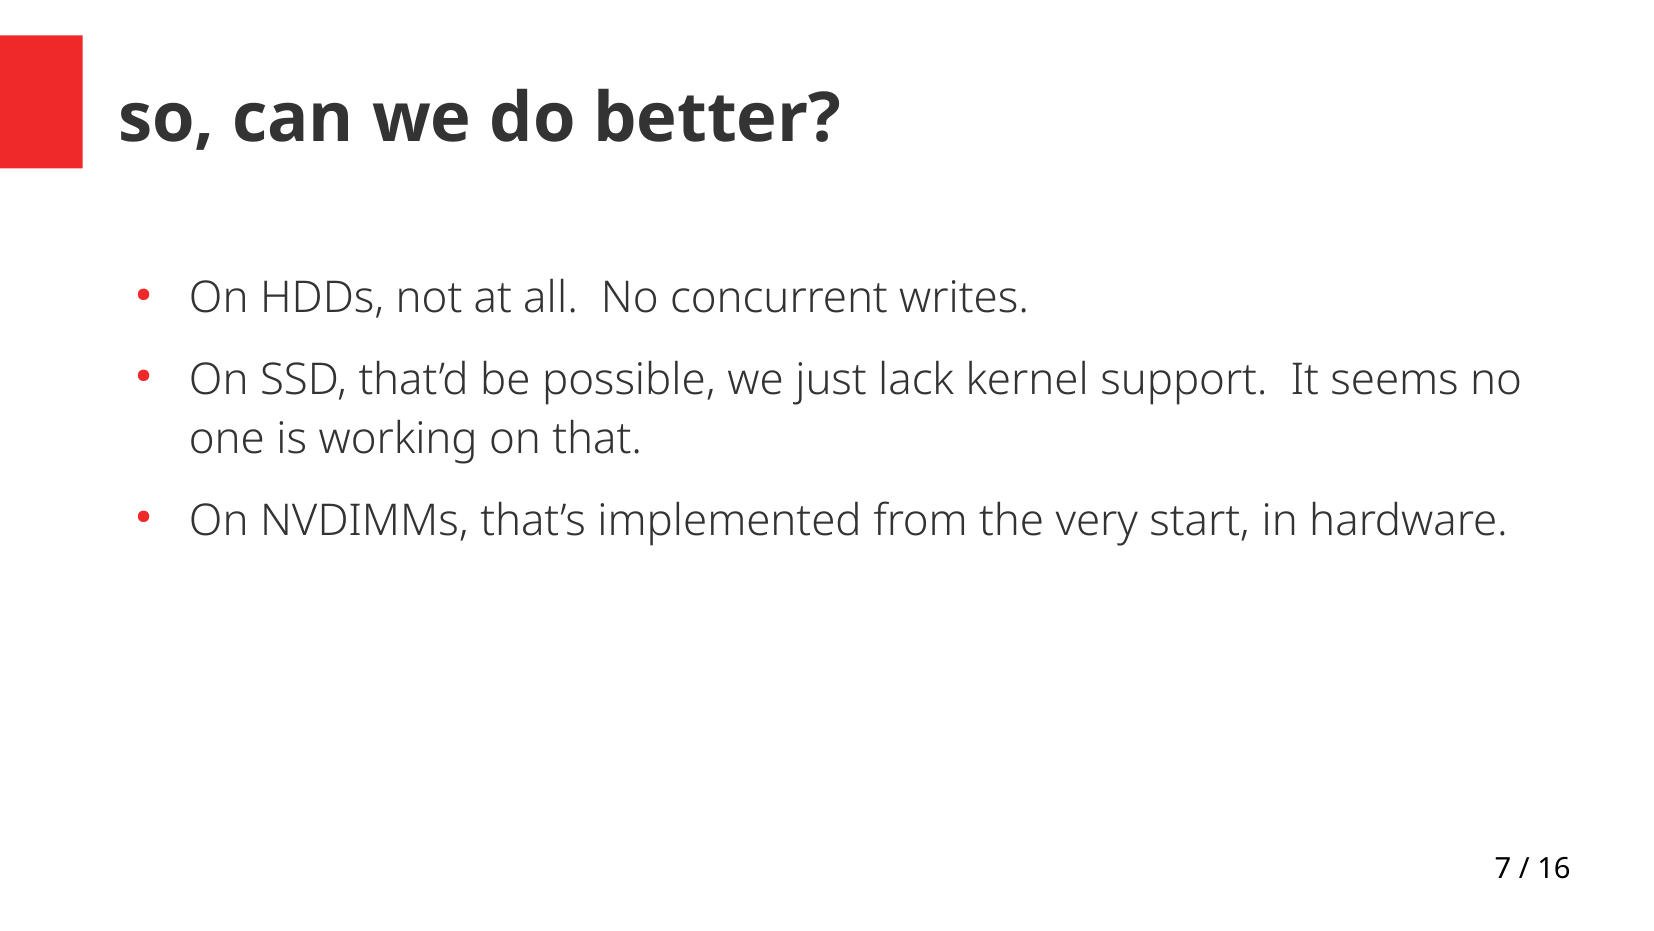

# so, can we do better?
On HDDs, not at all. No concurrent writes.
On SSD, that’d be possible, we just lack kernel support. It seems no one is working on that.
On NVDIMMs, that’s implemented from the very start, in hardware.
7